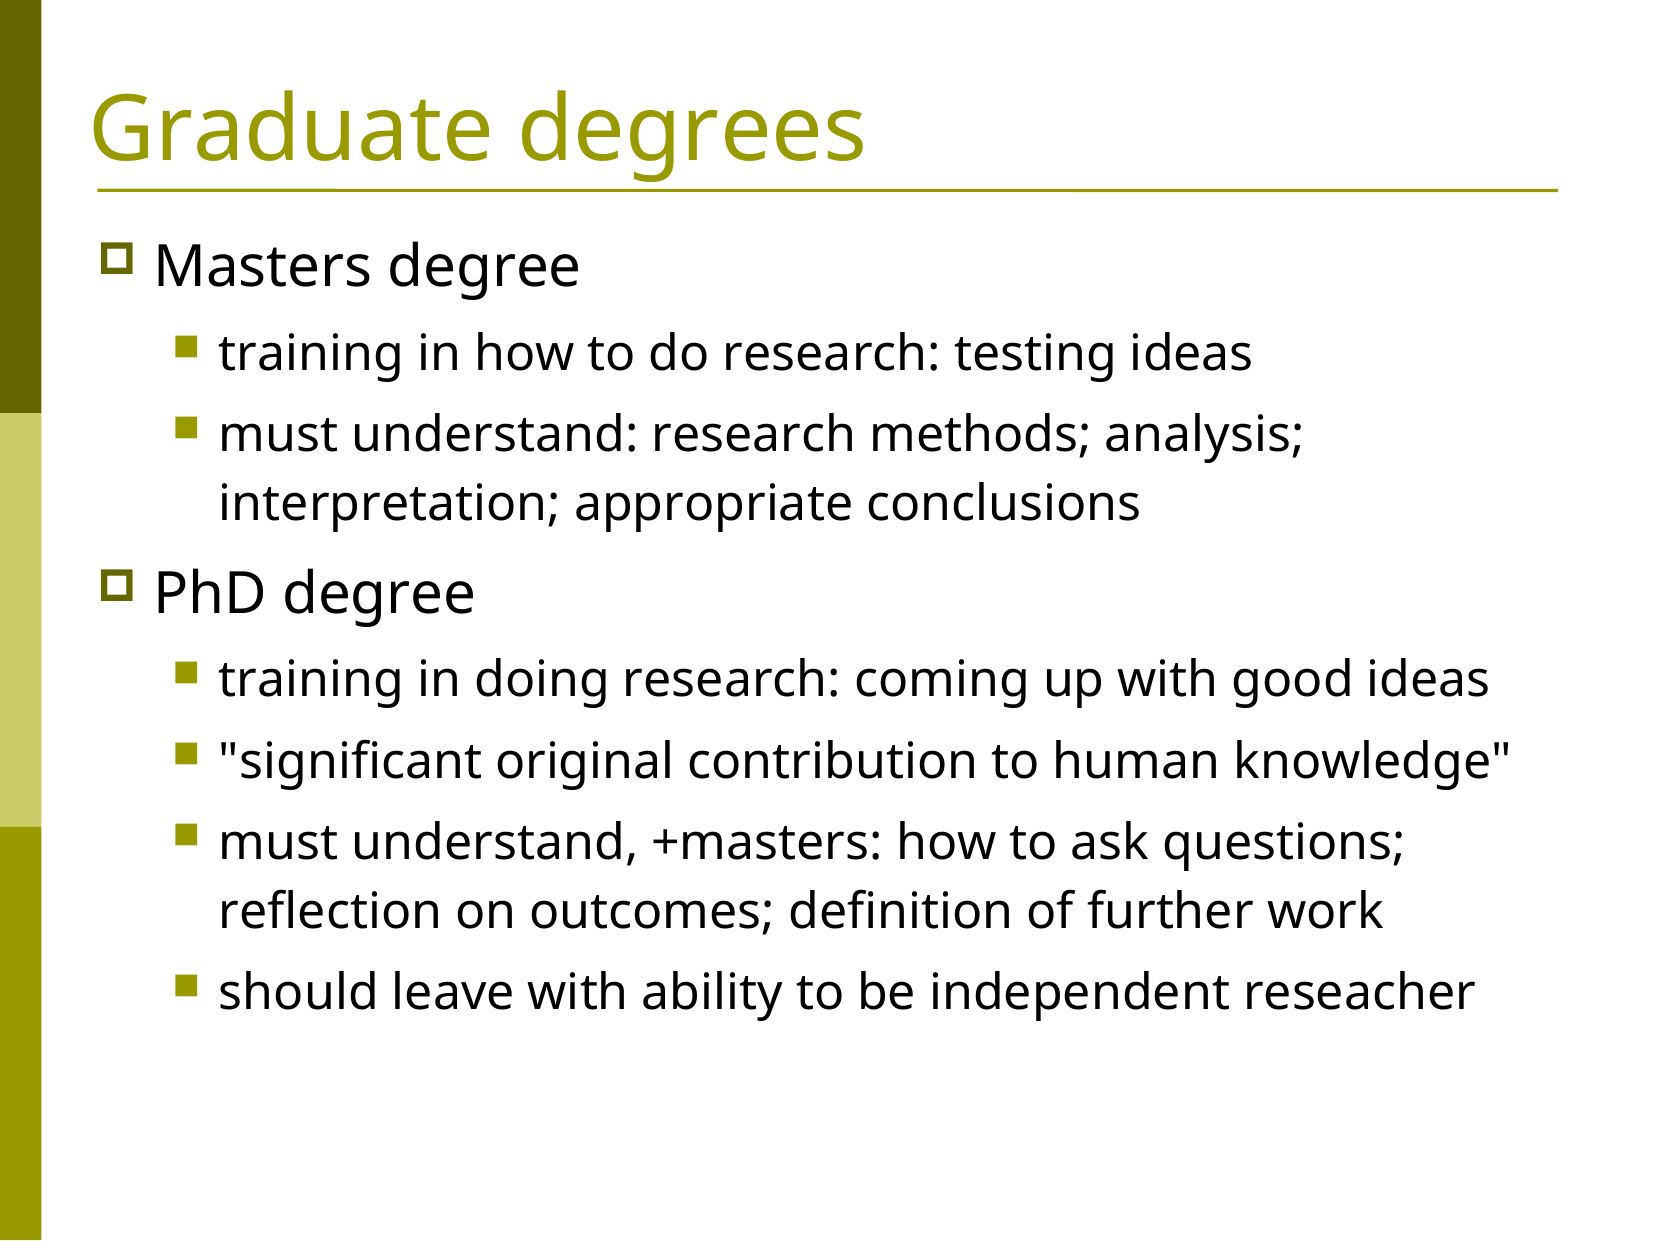

# Graduate degrees
Masters degree
training in how to do research: testing ideas
must understand: research methods; analysis; interpretation; appropriate conclusions
PhD degree
training in doing research: coming up with good ideas
"significant original contribution to human knowledge"
must understand, +masters: how to ask questions; reflection on outcomes; definition of further work
should leave with ability to be independent reseacher